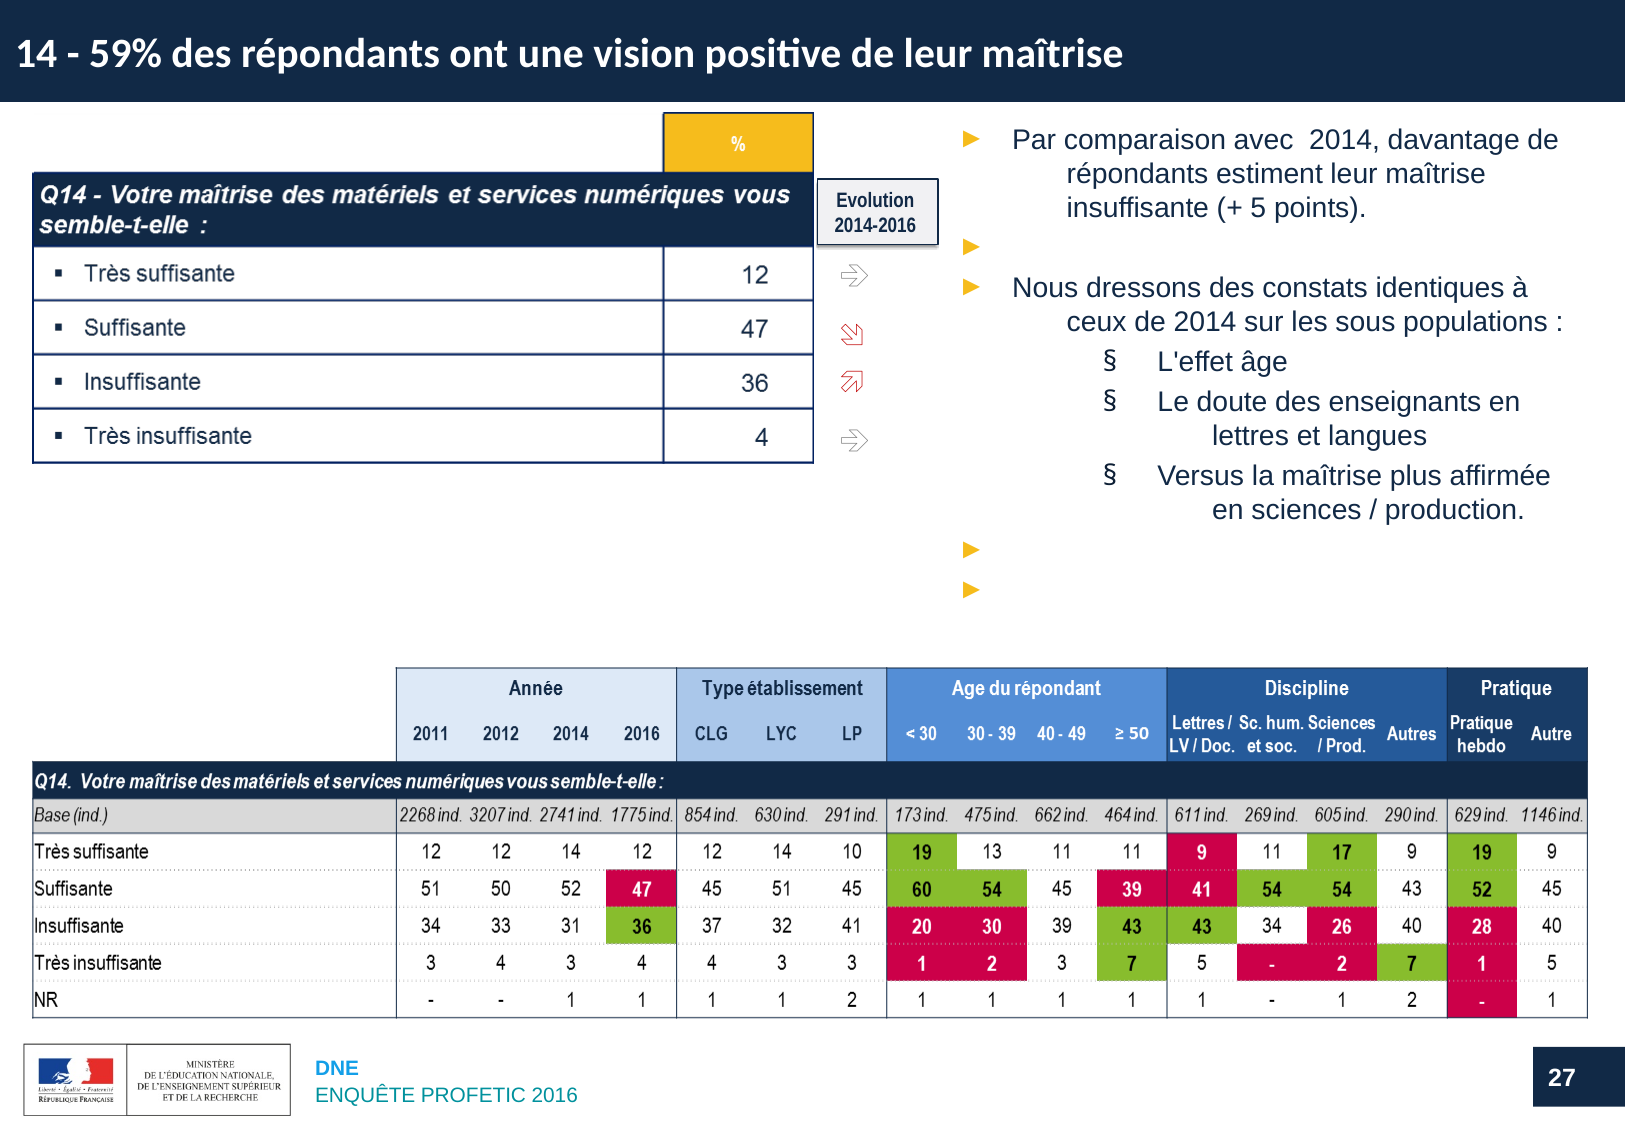

14 - 59% des répondants ont une vision positive de leur maîtrise
# Par comparaison avec 2014, davantage de répondants estiment leur maîtrise insuffisante (+ 5 points).
Nous dressons des constats identiques à ceux de 2014 sur les sous populations :
L'effet âge
Le doute des enseignants en lettres et langues
Versus la maîtrise plus affirmée en sciences / production.
Evolution
2014-2016




27